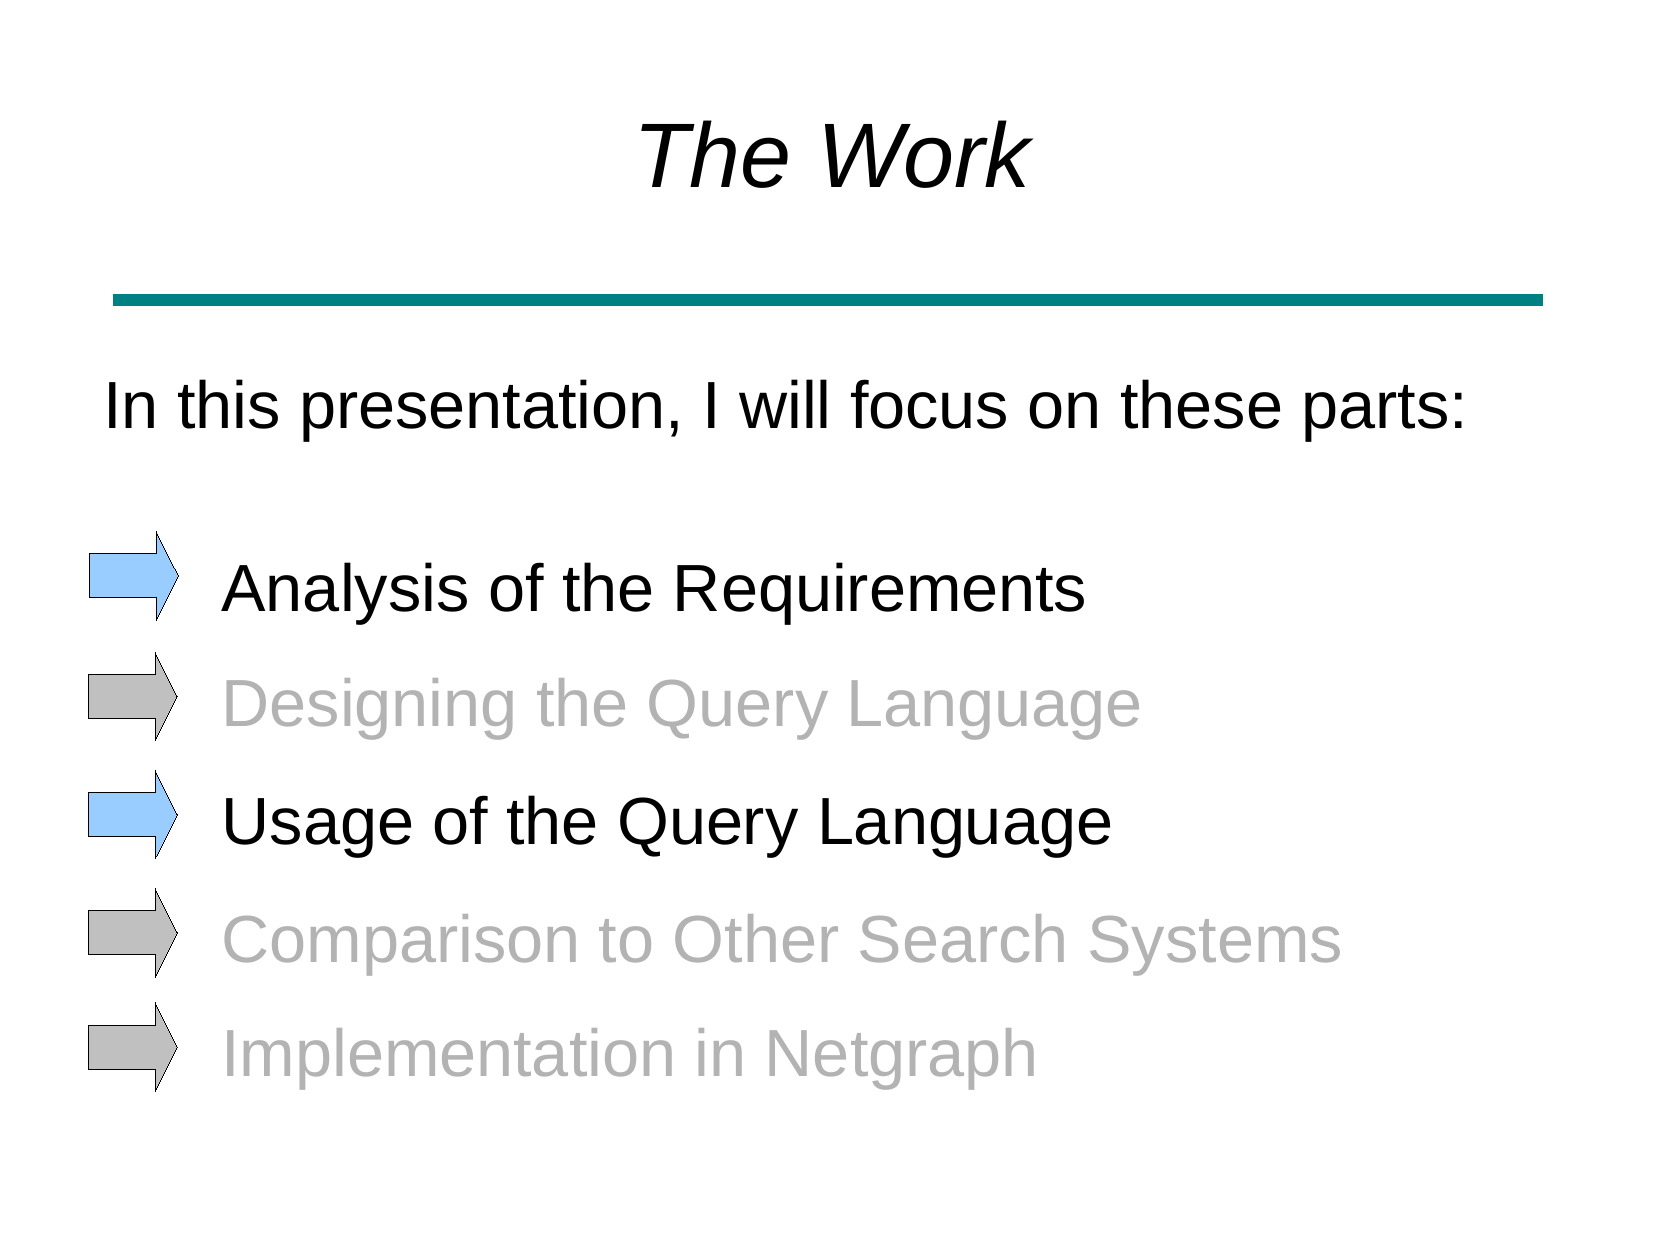

# The Work
In this presentation, I will focus on these parts:
Analysis of the Requirements
Designing the Query Language
Usage of the Query Language
Comparison to Other Search Systems
Implementation in Netgraph